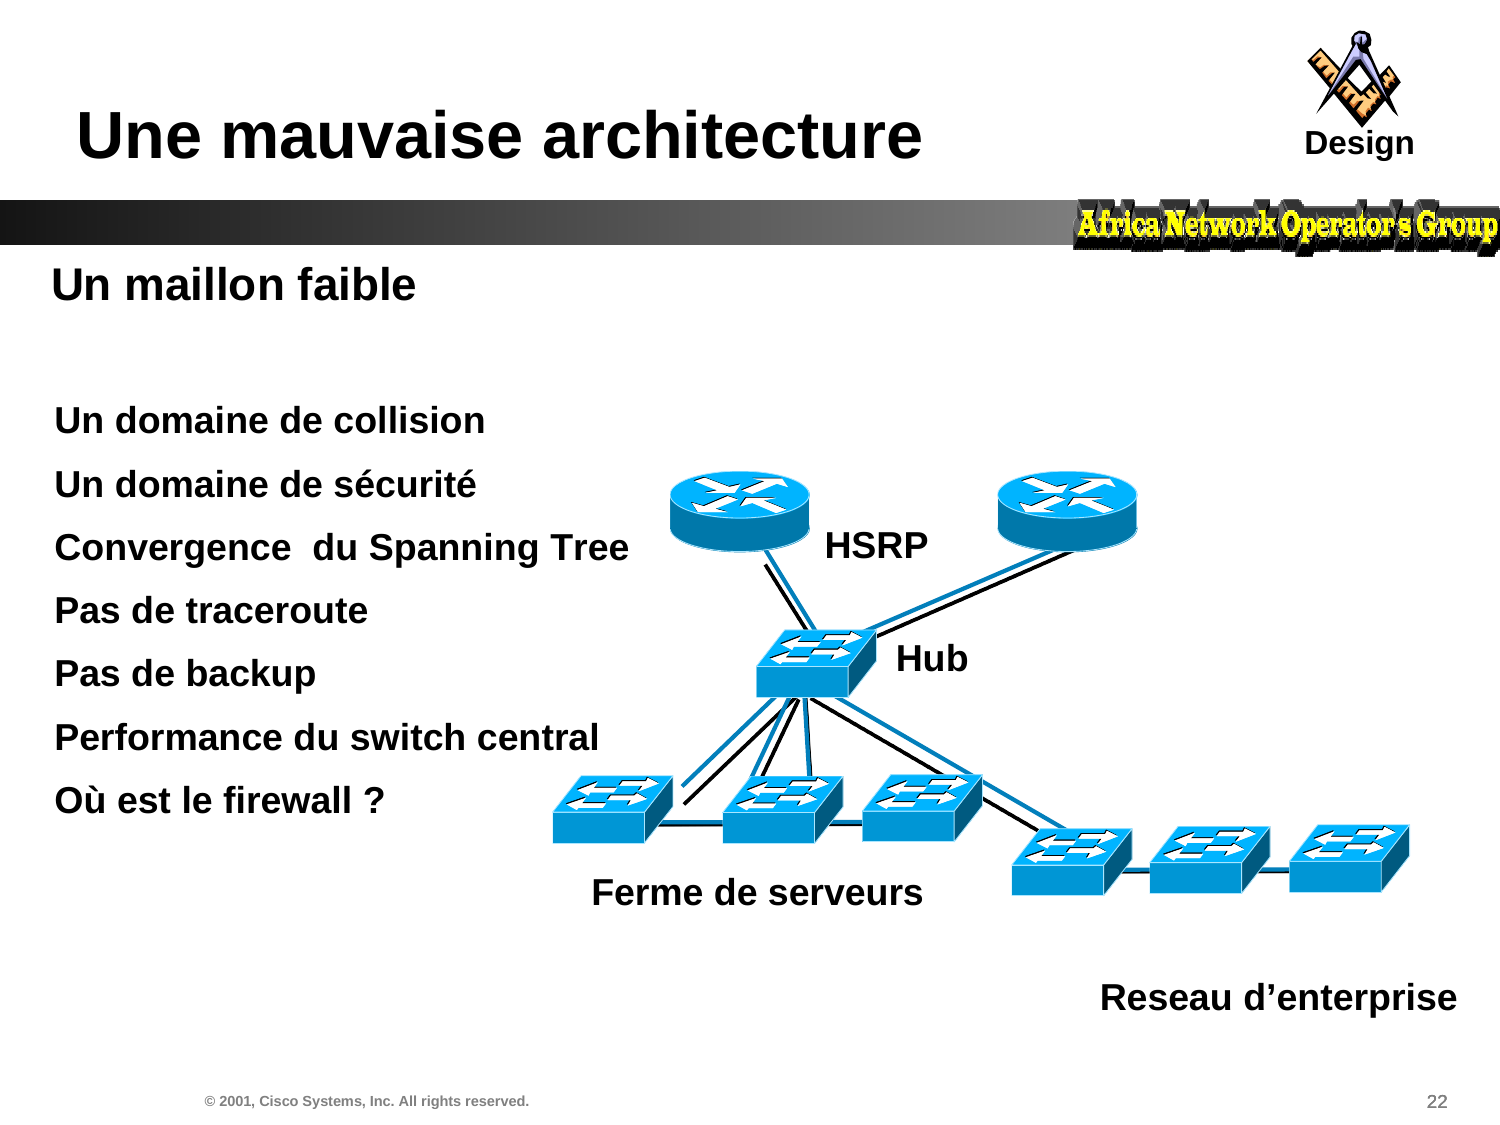

Design
# Une mauvaise architecture
Un maillon faible
 Un domaine de collision
 Un domaine de sécurité
 Convergence du Spanning Tree
 Pas de traceroute
 Pas de backup
 Performance du switch central
 Où est le firewall ?
HSRP
Hub
Ferme de serveurs
Reseau d’enterprise